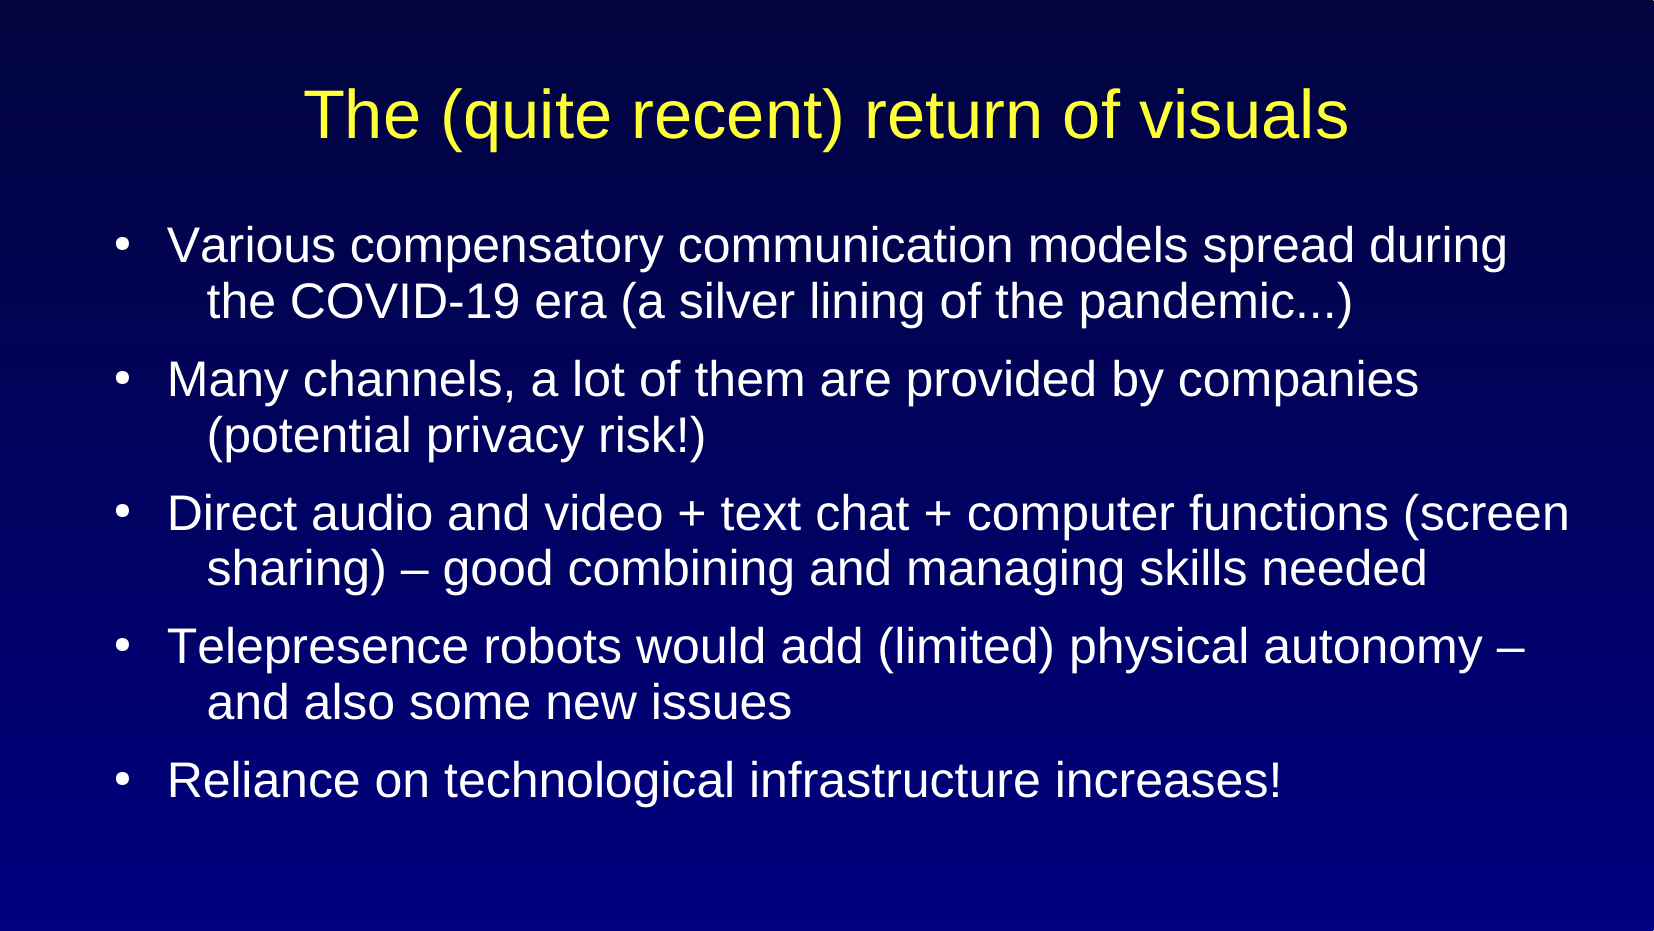

# The (quite recent) return of visuals
Various compensatory communication models spread during the COVID-19 era (a silver lining of the pandemic...)
Many channels, a lot of them are provided by companies (potential privacy risk!)
Direct audio and video + text chat + computer functions (screen sharing) – good combining and managing skills needed
Telepresence robots would add (limited) physical autonomy – and also some new issues
Reliance on technological infrastructure increases!